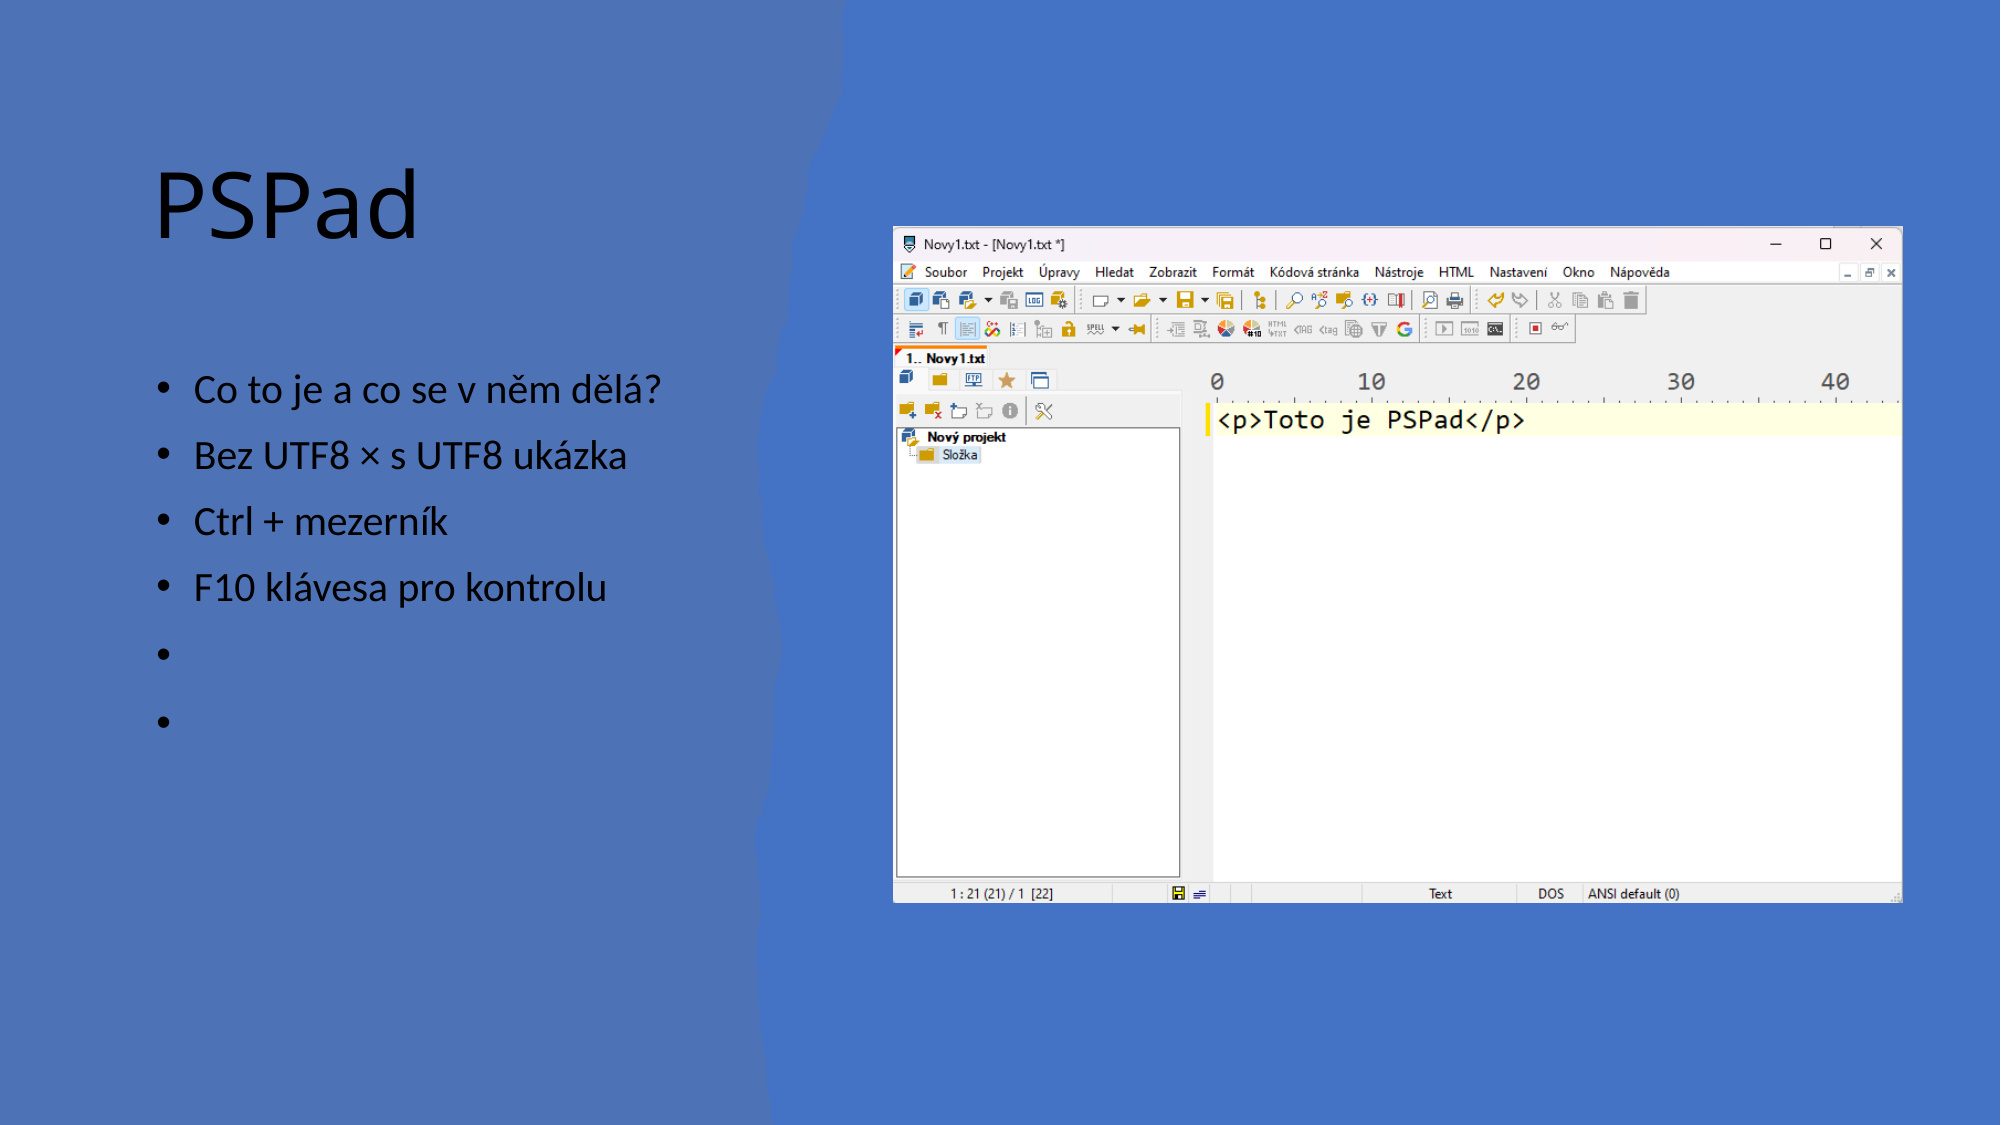

# PSPad
Co to je a co se v něm dělá?
Bez UTF8 × s UTF8 ukázka
Ctrl + mezerník
F10 klávesa pro kontrolu